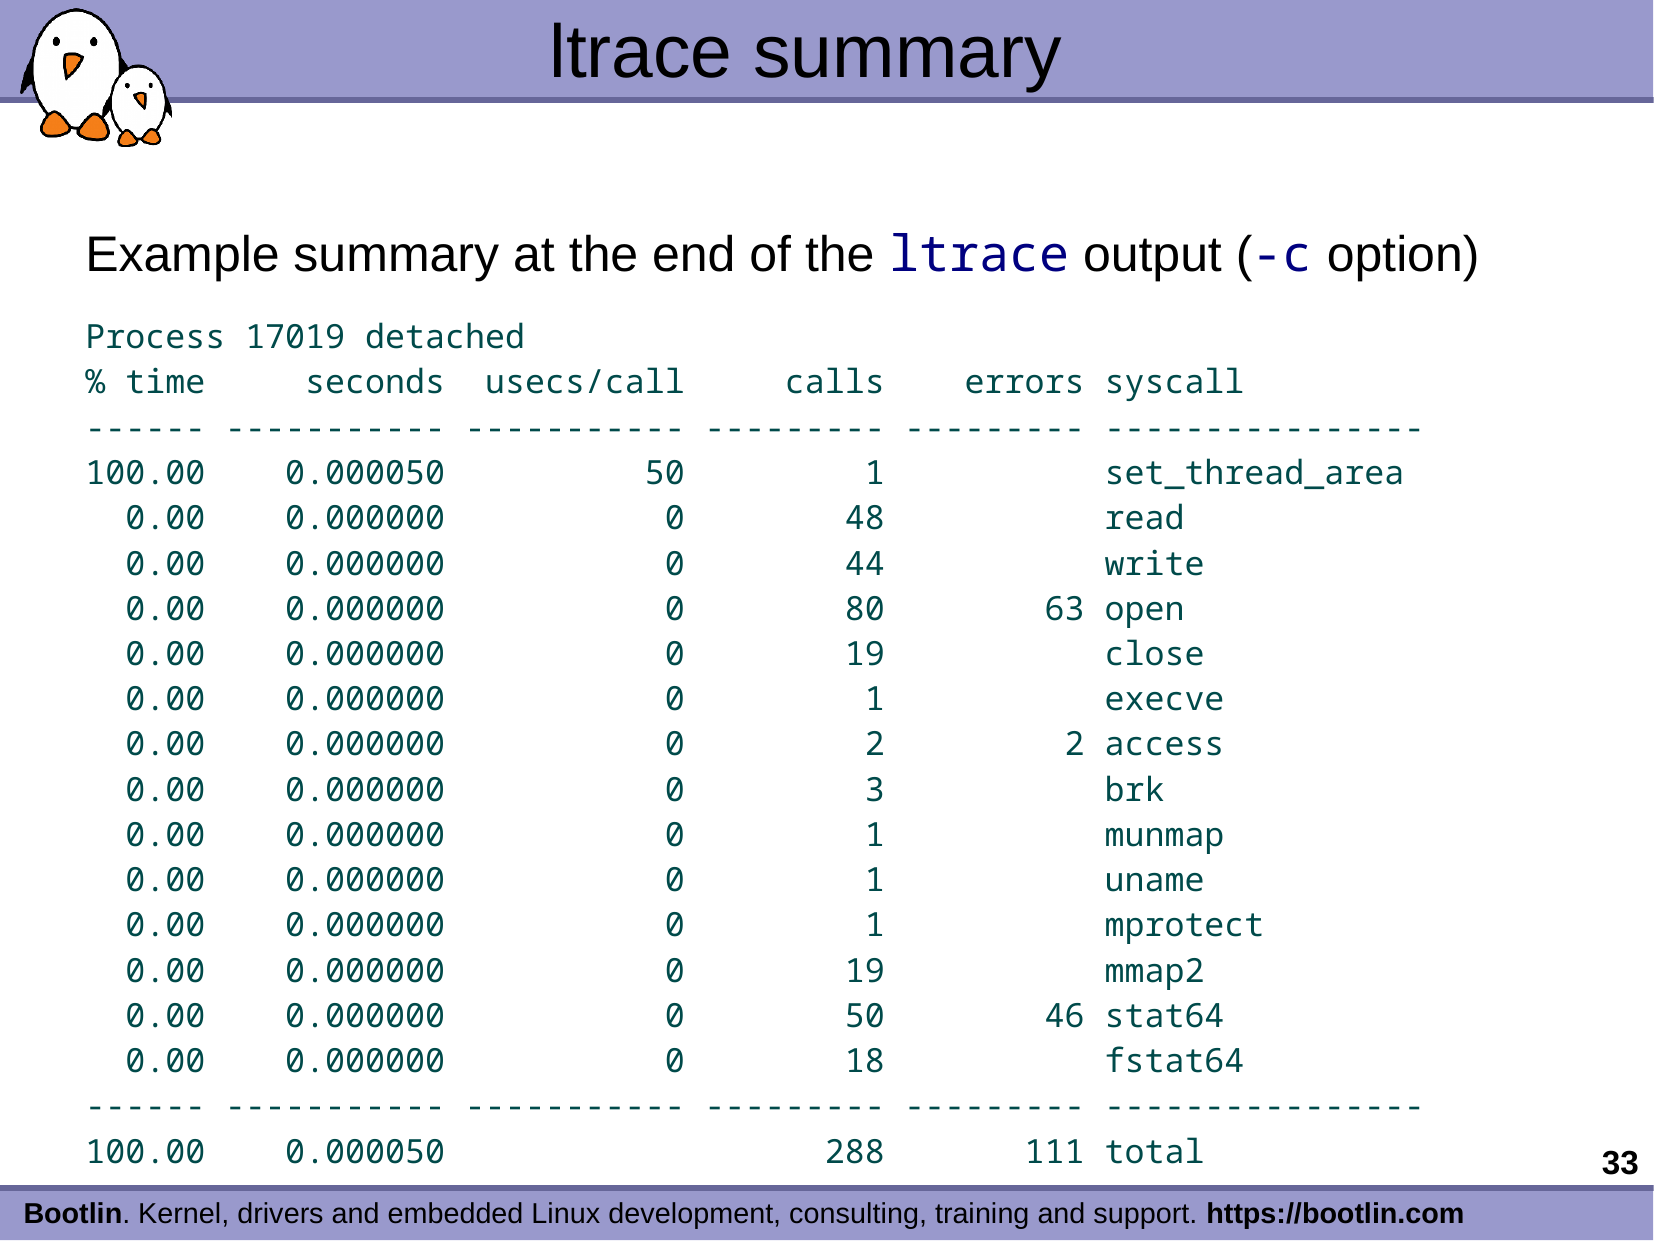

# ltrace summary
Example summary at the end of the ltrace output (-c option)
Process 17019 detached
% time seconds usecs/call calls errors syscall
------ ----------- ----------- --------- --------- ----------------
100.00 0.000050 50 1 set_thread_area
 0.00 0.000000 0 48 read
 0.00 0.000000 0 44 write
 0.00 0.000000 0 80 63 open
 0.00 0.000000 0 19 close
 0.00 0.000000 0 1 execve
 0.00 0.000000 0 2 2 access
 0.00 0.000000 0 3 brk
 0.00 0.000000 0 1 munmap
 0.00 0.000000 0 1 uname
 0.00 0.000000 0 1 mprotect
 0.00 0.000000 0 19 mmap2
 0.00 0.000000 0 50 46 stat64
 0.00 0.000000 0 18 fstat64
------ ----------- ----------- --------- --------- ----------------
100.00 0.000050 288 111 total